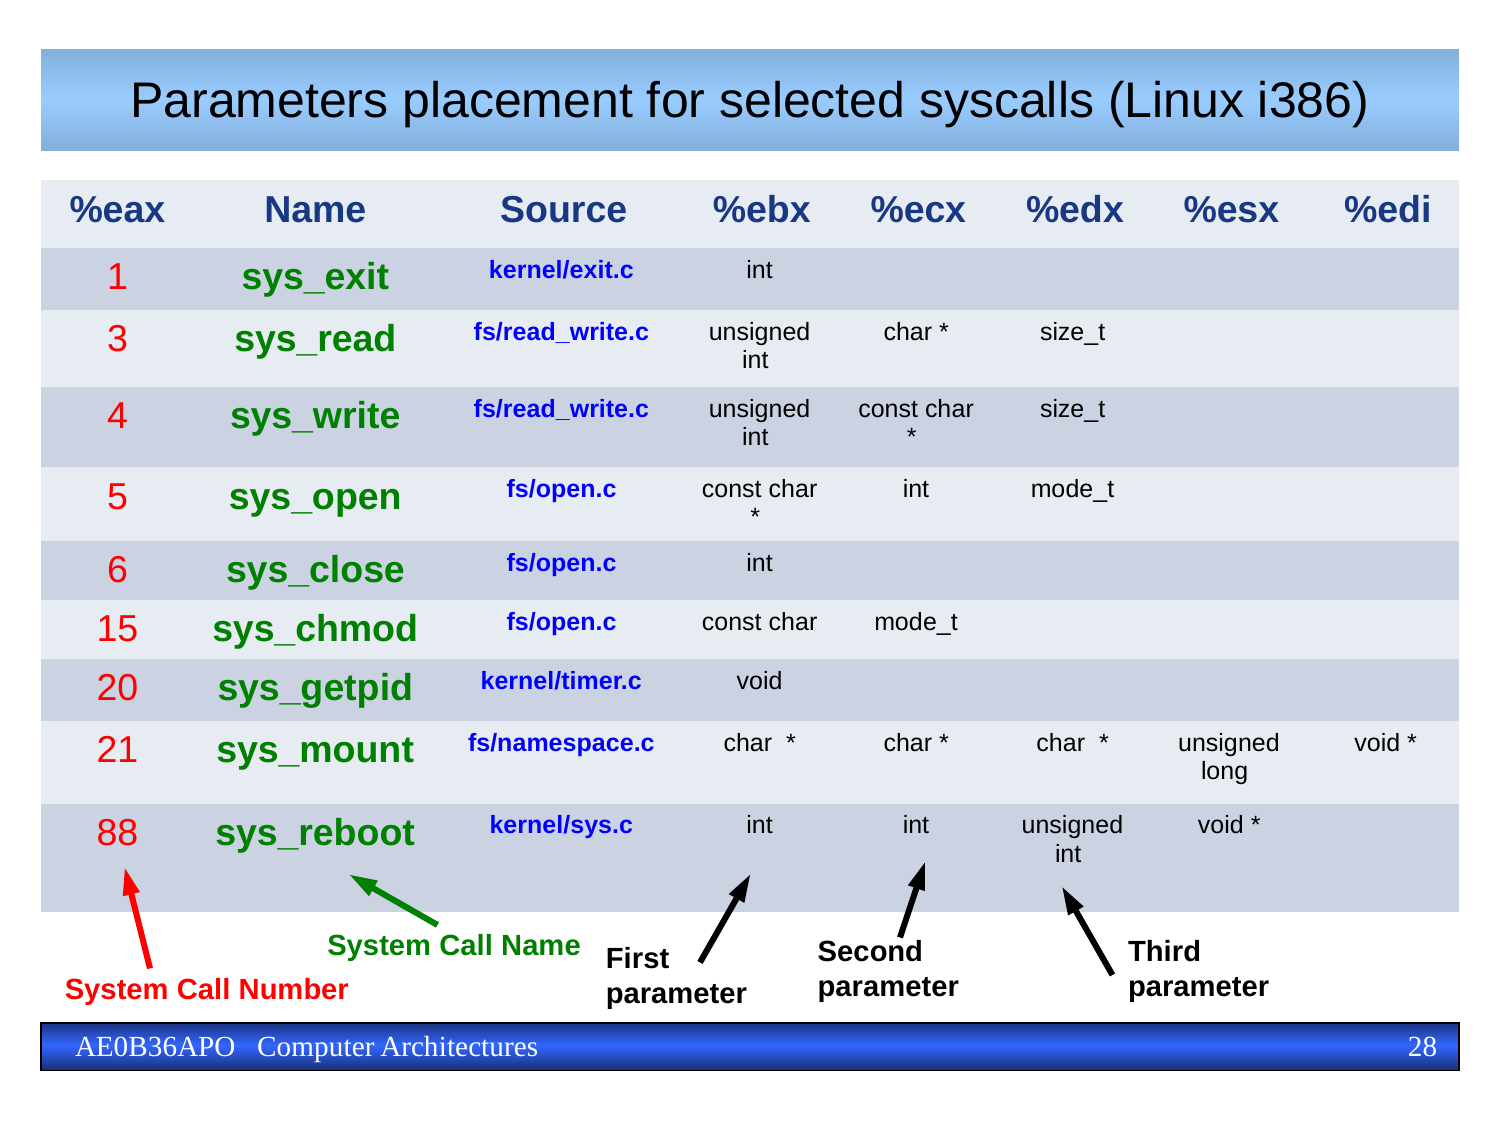

# Parameters placement for selected syscalls (Linux i386)
| %eax | Name | Source | %ebx | %ecx | %edx | %esx | %edi |
| --- | --- | --- | --- | --- | --- | --- | --- |
| 1 | sys\_exit | kernel/exit.c | int | | | | |
| 3 | sys\_read | fs/read\_write.c | unsigned int | char \* | size\_t | | |
| 4 | sys\_write | fs/read\_write.c | unsigned int | const char \* | size\_t | | |
| 5 | sys\_open | fs/open.c | const char \* | int | mode\_t | | |
| 6 | sys\_close | fs/open.c | int | | | | |
| 15 | sys\_chmod | fs/open.c | const char | mode\_t | | | |
| 20 | sys\_getpid | kernel/timer.c | void | | | | |
| 21 | sys\_mount | fs/namespace.c | char \* | char \* | char \* | unsigned long | void \* |
| 88 | sys\_reboot | kernel/sys.c | int | int | unsigned int | void \* | |
System Call Name
Second parameter
Third parameter
First parameter
System Call Number
AE0B36APO Computer Architectures
28